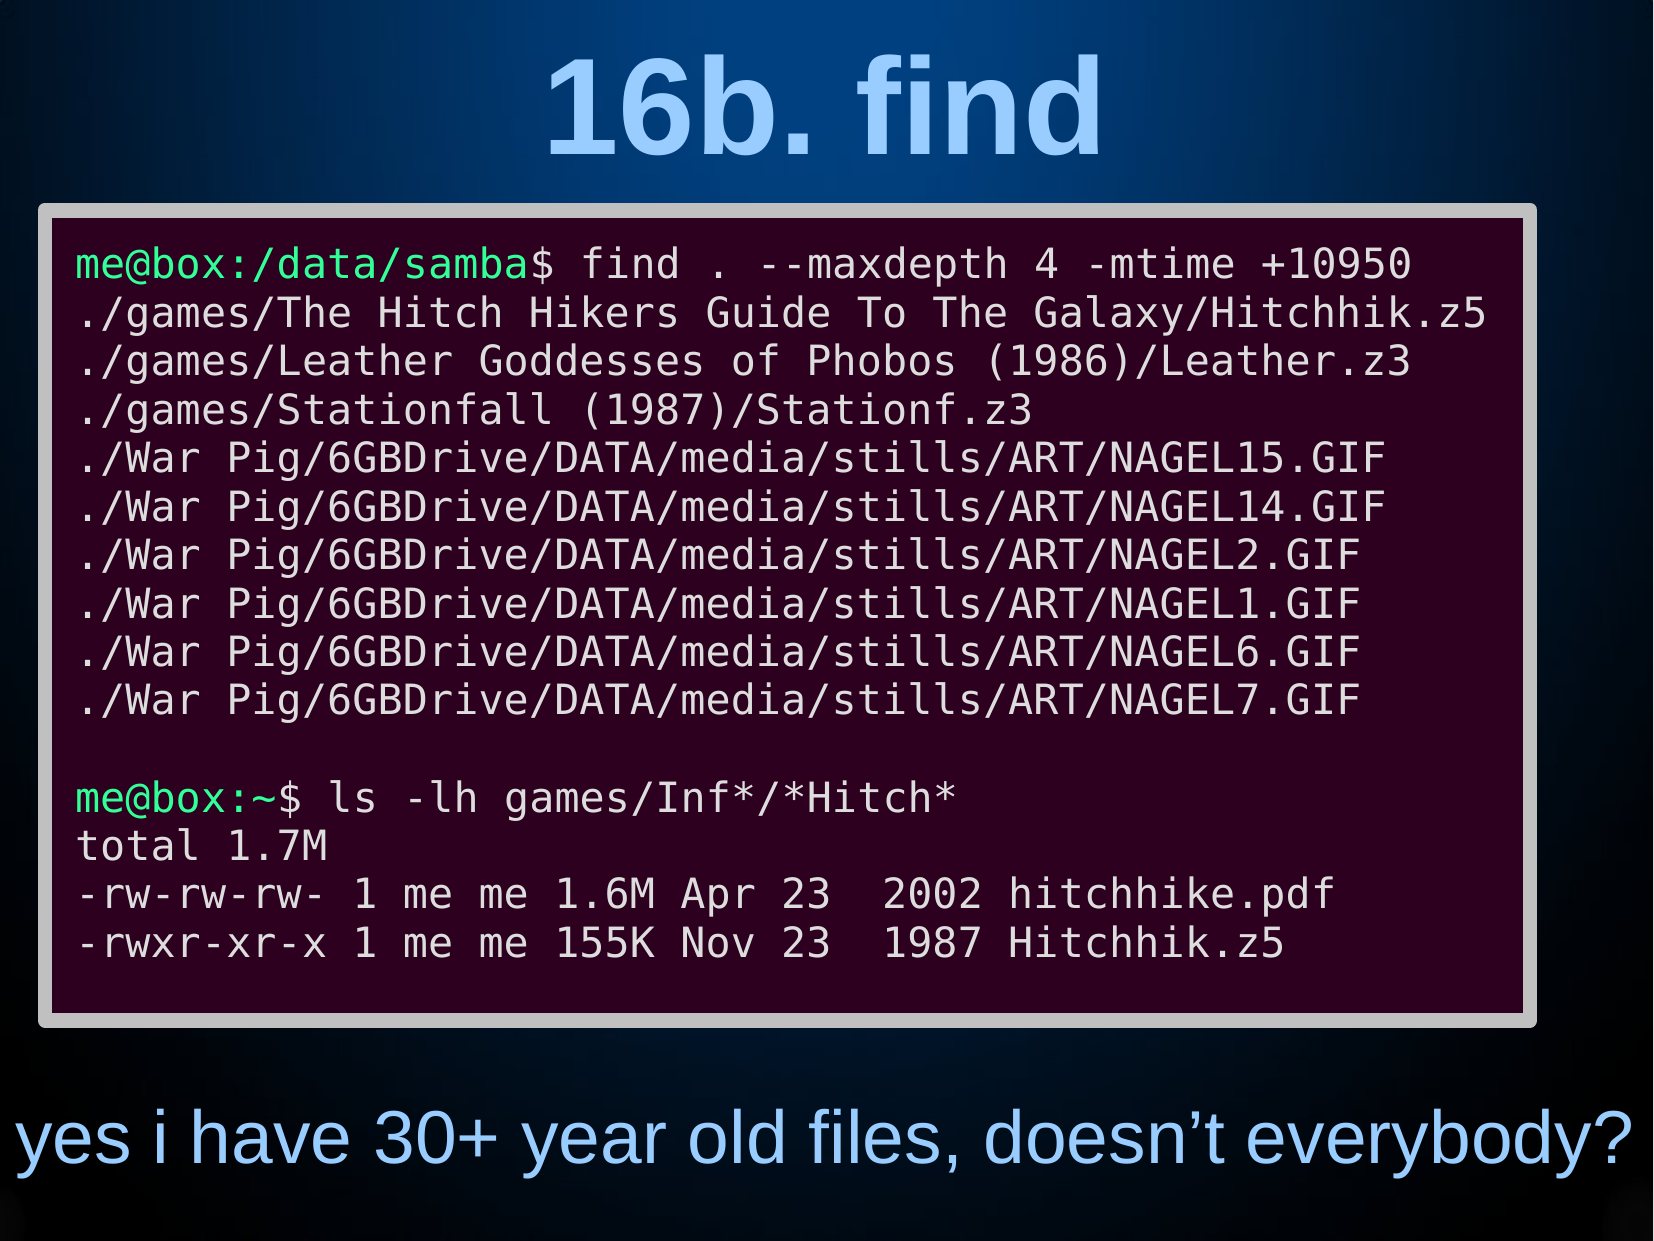

# 16b. find
me@box:/data/samba$ find . --maxdepth 4 -mtime +10950
./games/The Hitch Hikers Guide To The Galaxy/Hitchhik.z5
./games/Leather Goddesses of Phobos (1986)/Leather.z3
./games/Stationfall (1987)/Stationf.z3
./War Pig/6GBDrive/DATA/media/stills/ART/NAGEL15.GIF
./War Pig/6GBDrive/DATA/media/stills/ART/NAGEL14.GIF
./War Pig/6GBDrive/DATA/media/stills/ART/NAGEL2.GIF
./War Pig/6GBDrive/DATA/media/stills/ART/NAGEL1.GIF
./War Pig/6GBDrive/DATA/media/stills/ART/NAGEL6.GIF
./War Pig/6GBDrive/DATA/media/stills/ART/NAGEL7.GIF
me@box:~$ ls -lh games/Inf*/*Hitch*
total 1.7M
-rw-rw-rw- 1 me me 1.6M Apr 23 2002 hitchhike.pdf
-rwxr-xr-x 1 me me 155K Nov 23 1987 Hitchhik.z5
yes i have 30+ year old files, doesn’t everybody?